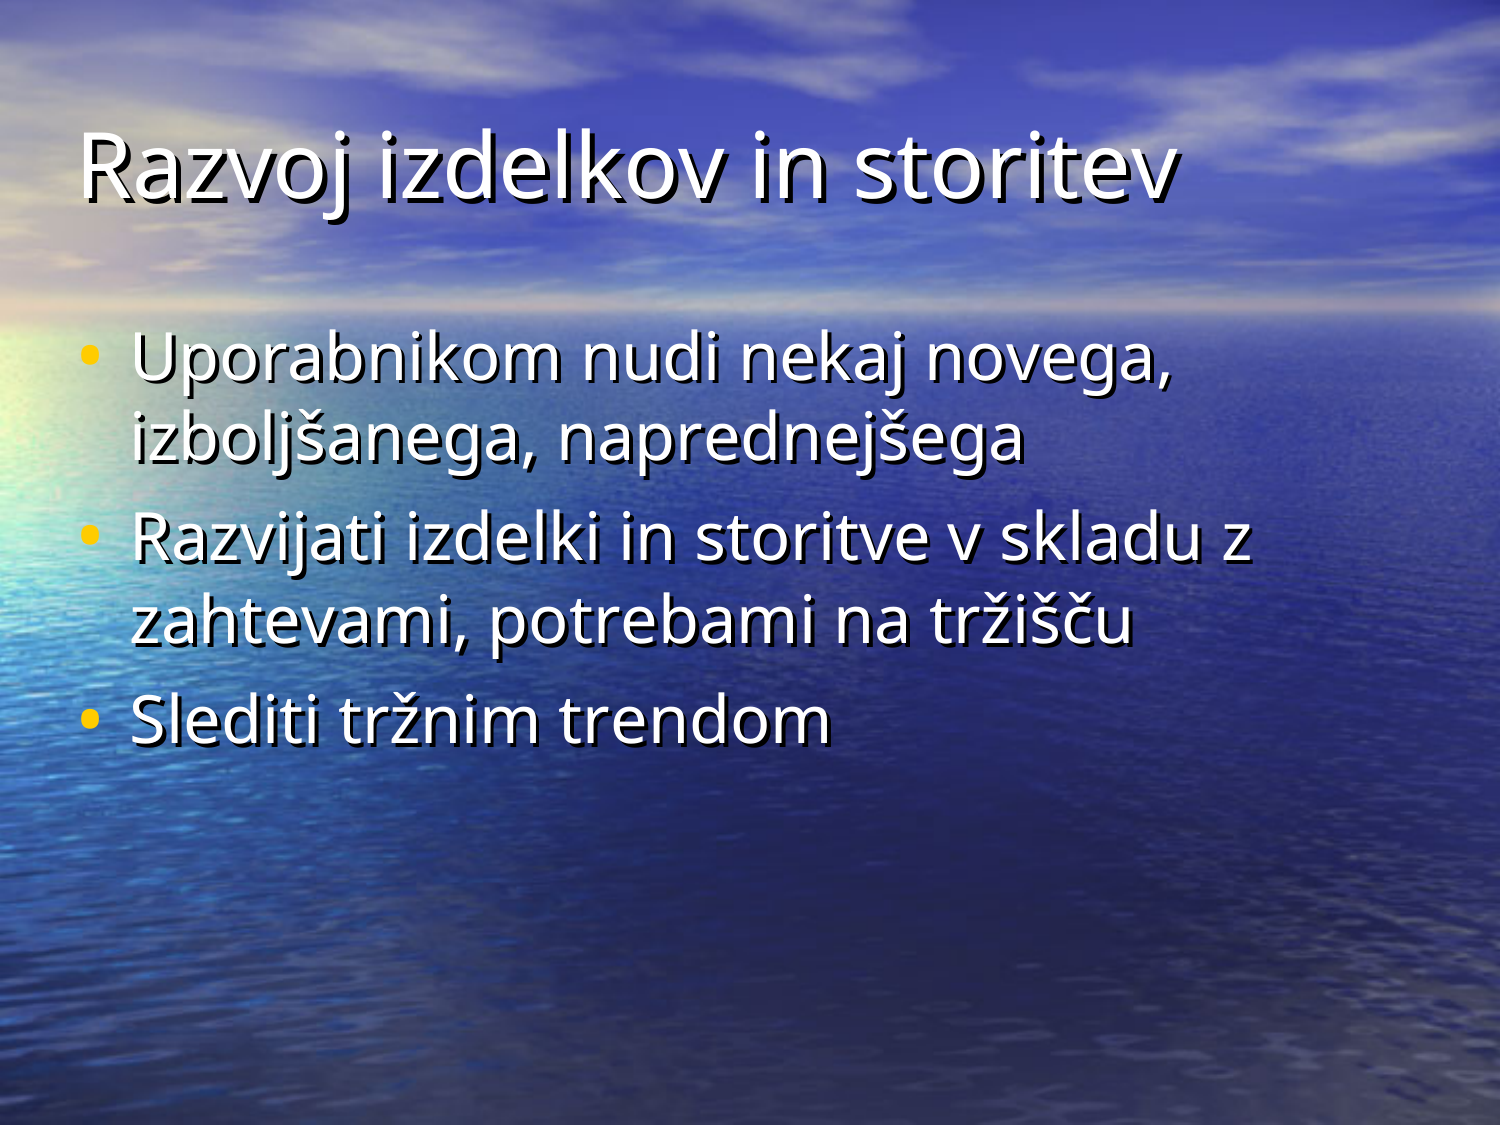

# Razvoj izdelkov in storitev
Uporabnikom nudi nekaj novega, izboljšanega, naprednejšega
Razvijati izdelki in storitve v skladu z zahtevami, potrebami na tržišču
Slediti tržnim trendom